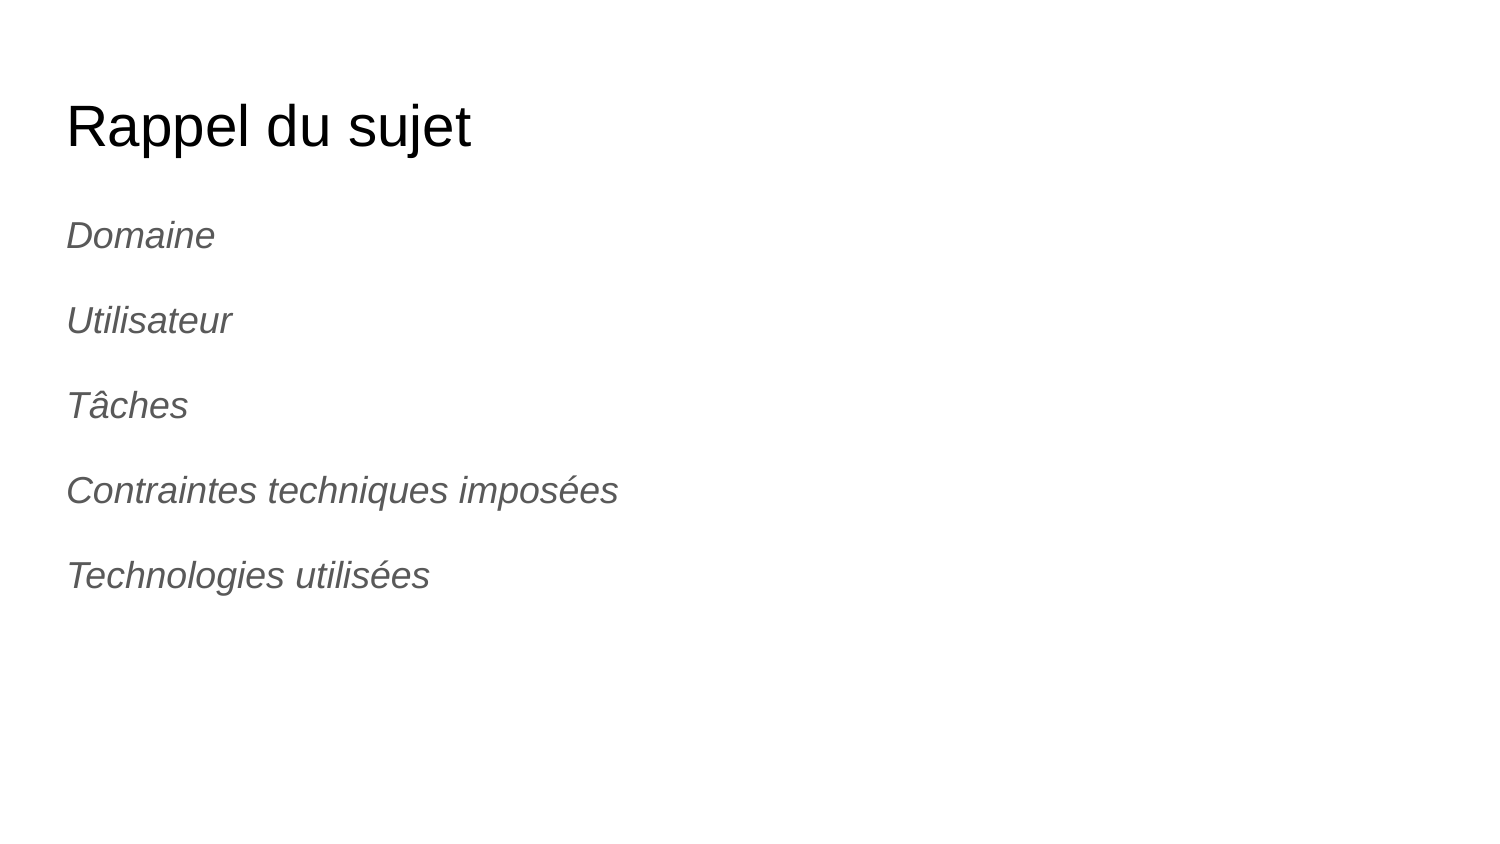

# Rappel du sujet
Domaine
Utilisateur
Tâches
Contraintes techniques imposées
Technologies utilisées